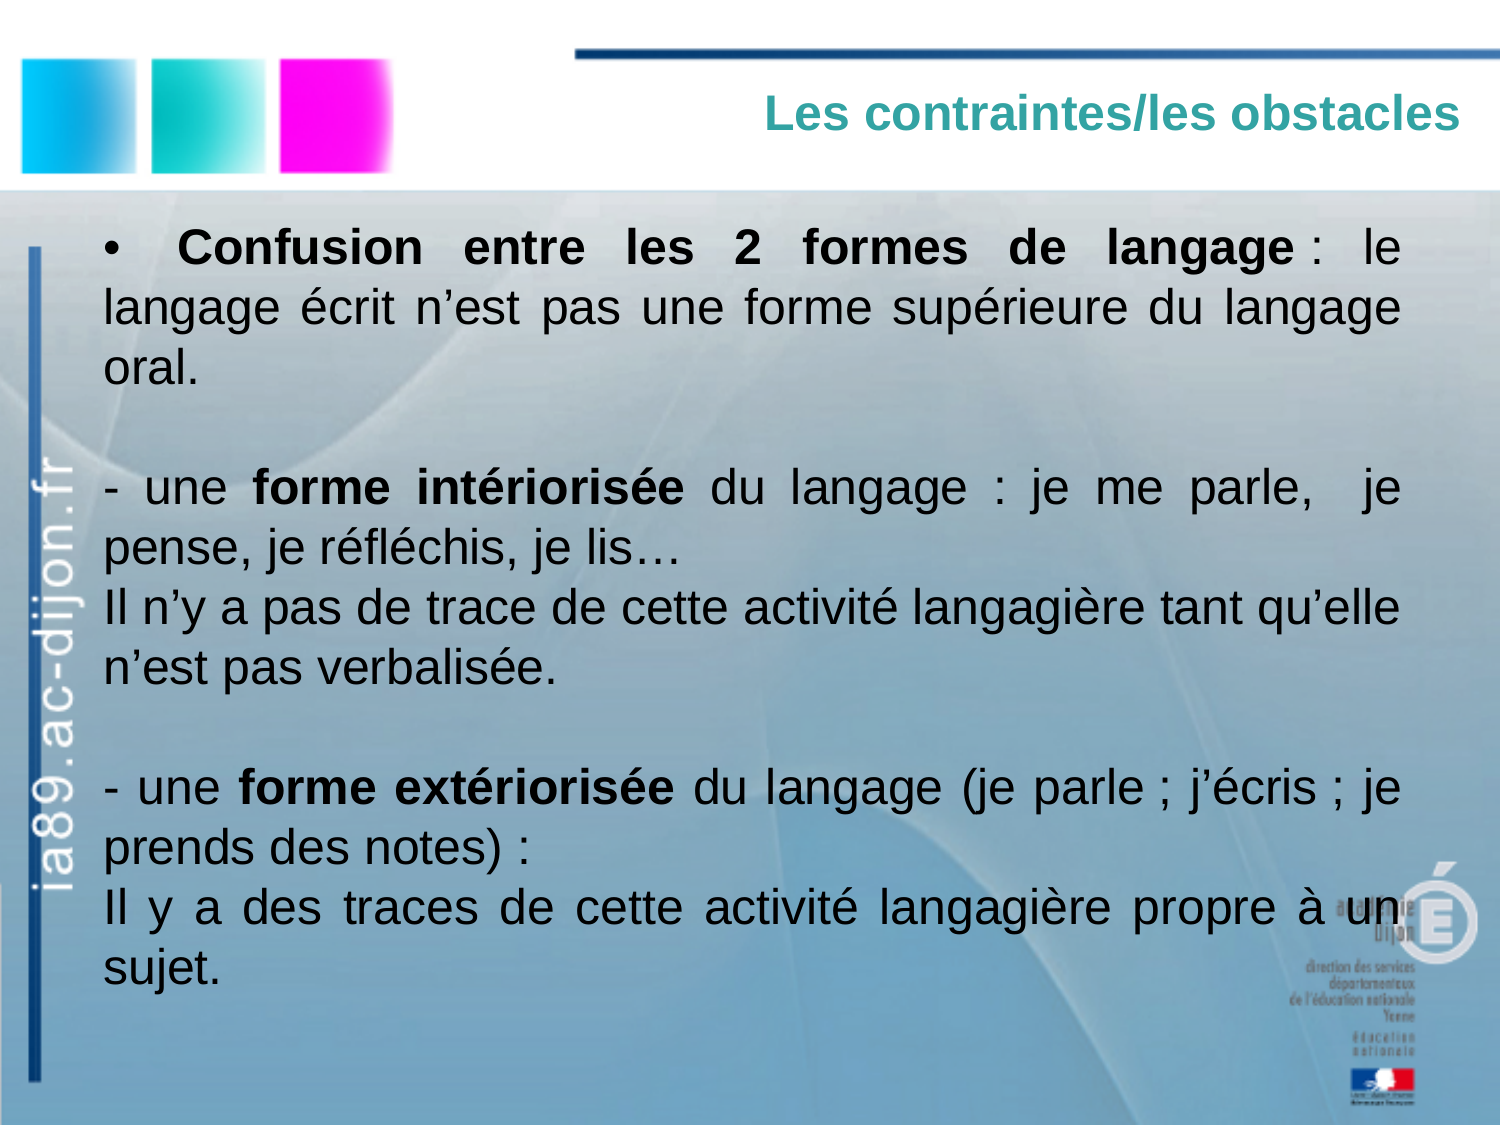

Les contraintes/les obstacles
•	Confusion entre les 2 formes de langage : le langage écrit n’est pas une forme supérieure du langage oral.
- une forme intériorisée du langage : je me parle, je pense, je réfléchis, je lis…
Il n’y a pas de trace de cette activité langagière tant qu’elle n’est pas verbalisée.
- une forme extériorisée du langage (je parle ; j’écris ; je prends des notes) :
Il y a des traces de cette activité langagière propre à un sujet.